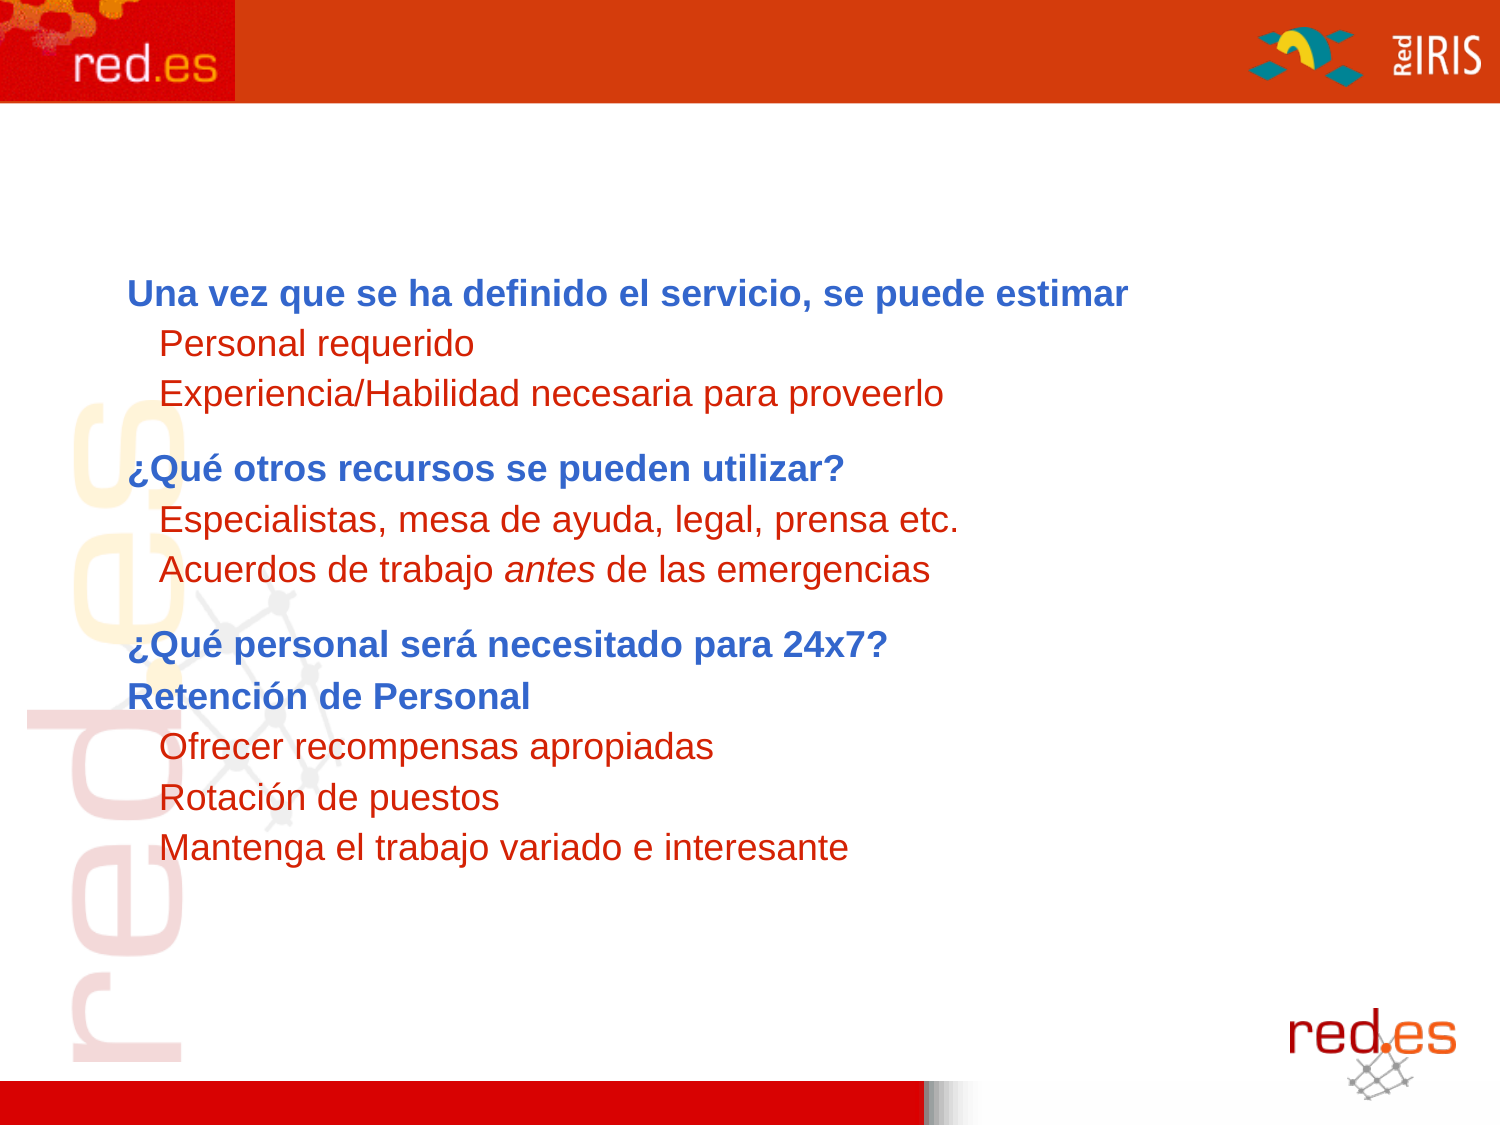

# Una vez que se ha definido el servicio, se puede estimar
Personal requerido
Experiencia/Habilidad necesaria para proveerlo
¿Qué otros recursos se pueden utilizar?
Especialistas, mesa de ayuda, legal, prensa etc.
Acuerdos de trabajo antes de las emergencias
¿Qué personal será necesitado para 24x7?
Retención de Personal
Ofrecer recompensas apropiadas
Rotación de puestos
Mantenga el trabajo variado e interesante